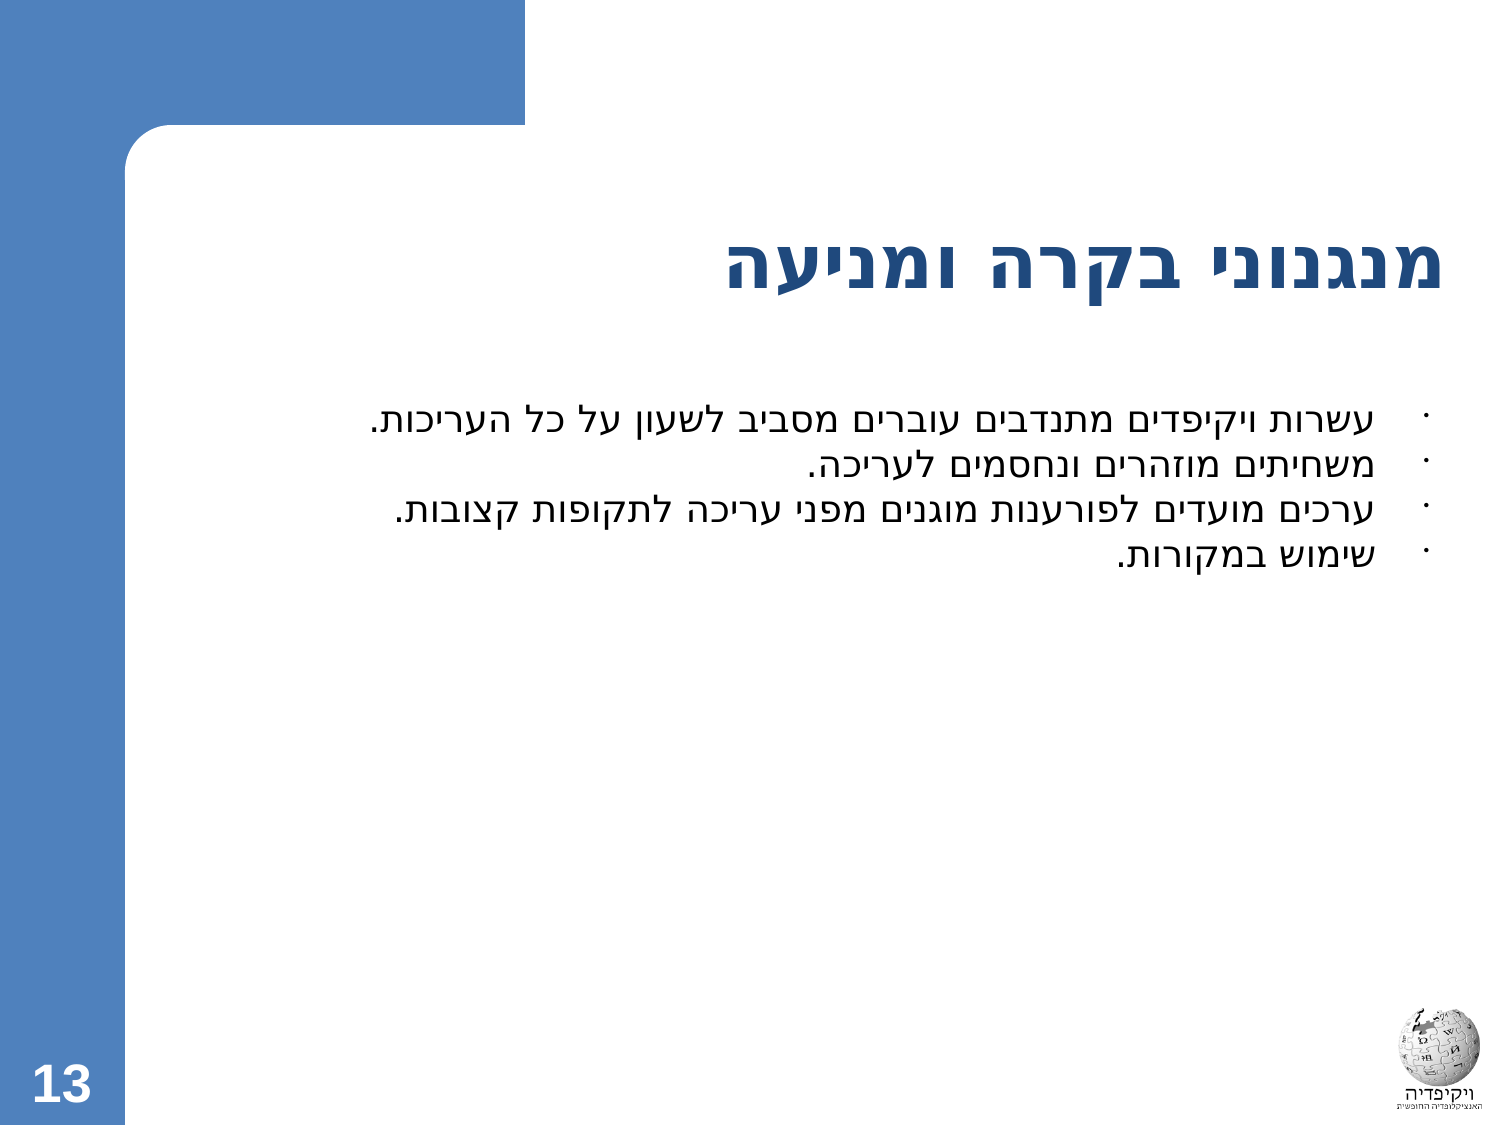

# מנגנוני בקרה ומניעה
עשרות ויקיפדים מתנדבים עוברים מסביב לשעון על כל העריכות.
משחיתים מוזהרים ונחסמים לעריכה.
ערכים מועדים לפורענות מוגנים מפני עריכה לתקופות קצובות.
שימוש במקורות.